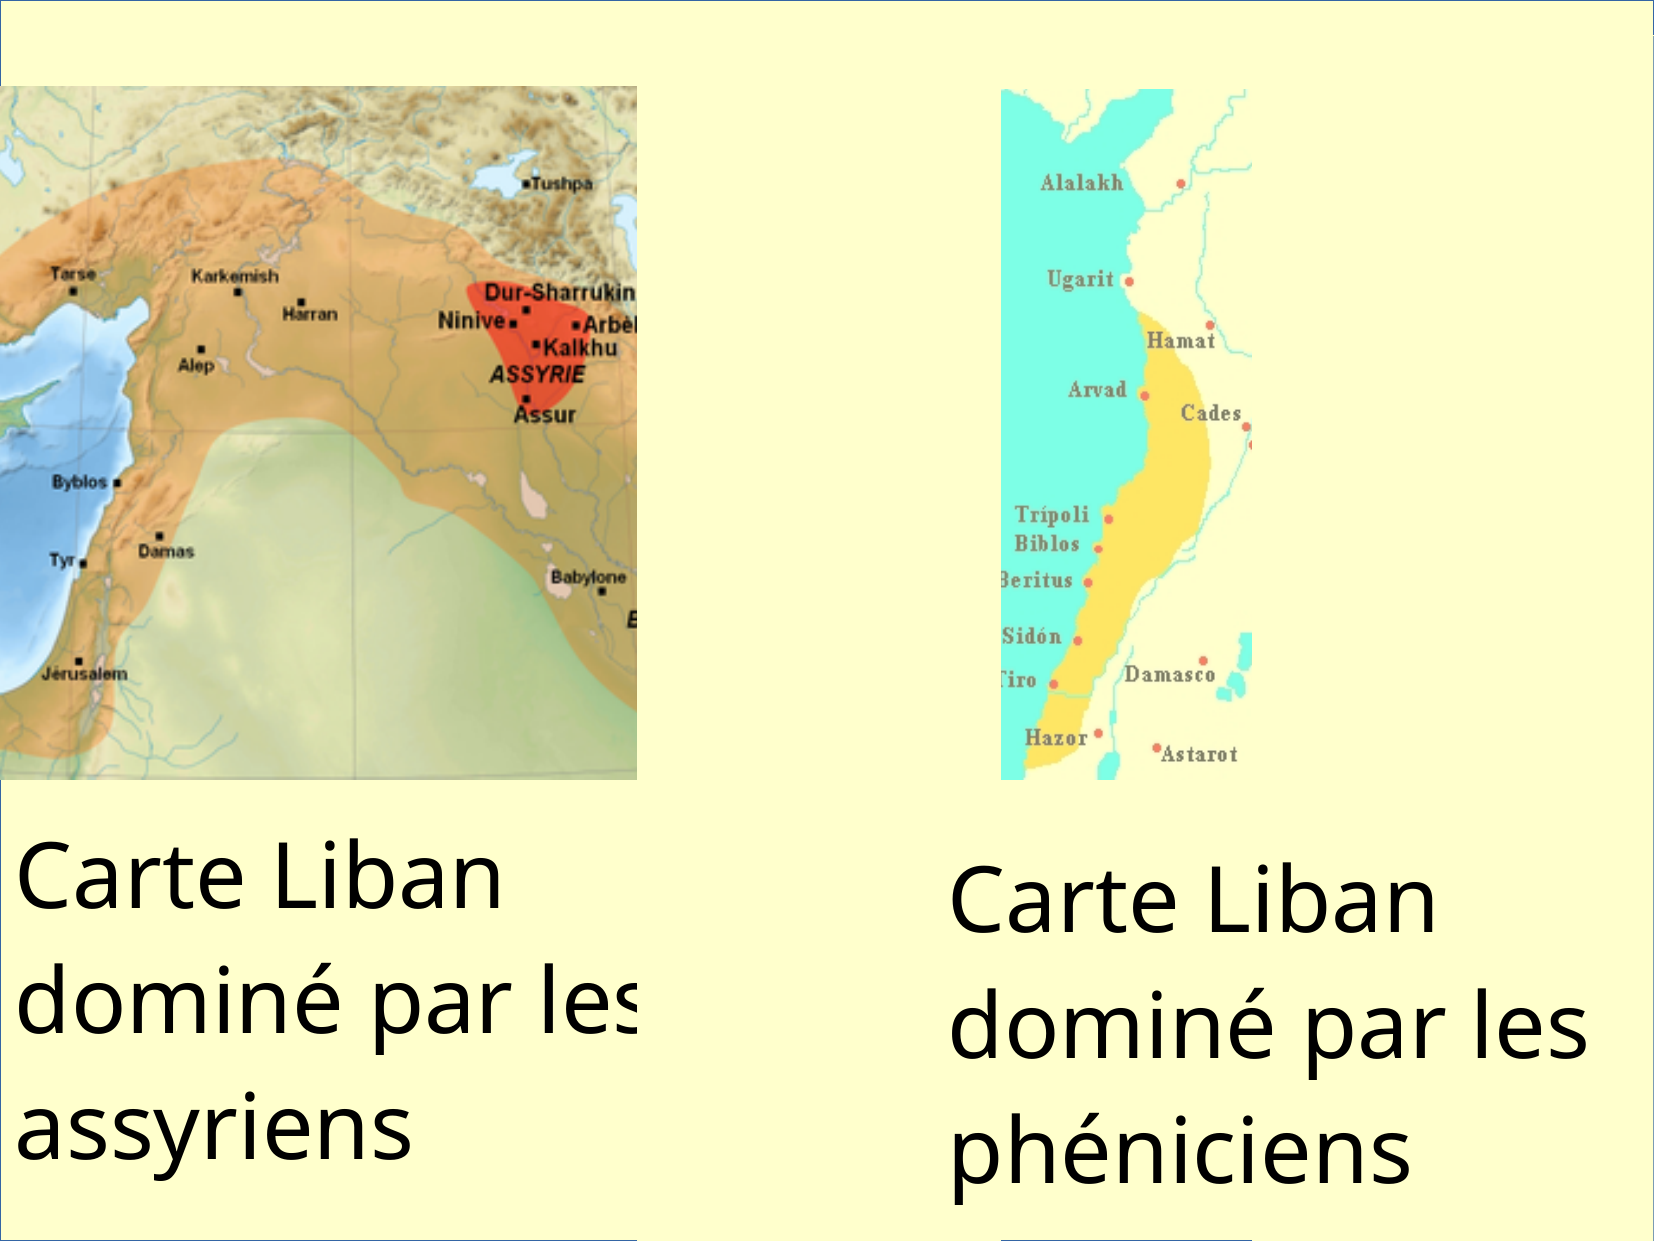

Carte Liban dominé par les assyriens
Carte Liban dominé par les phéniciens